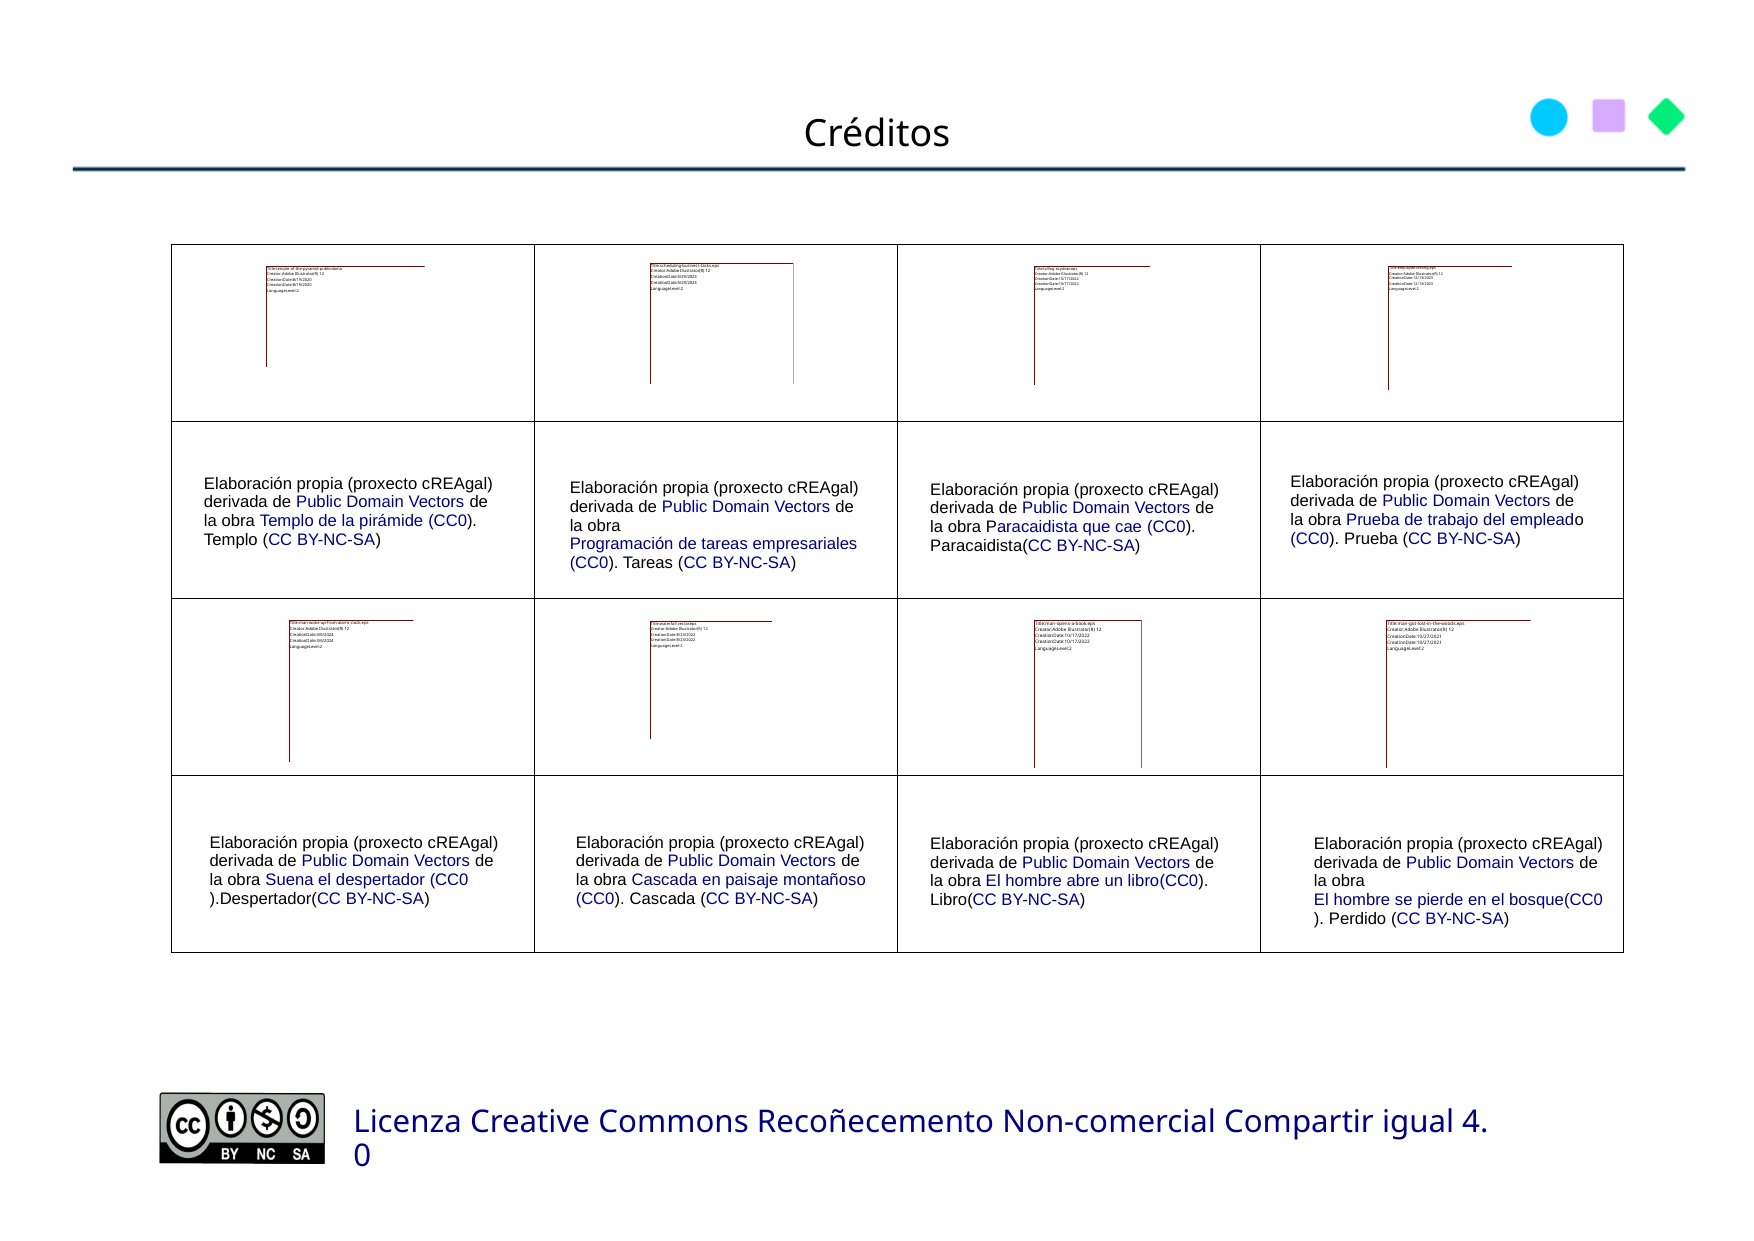

Créditos
| | | | |
| --- | --- | --- | --- |
| | | | |
| | | | |
| | | | |
Elaboración propia (proxecto cREAgal) derivada de Public Domain Vectors de la obra Prueba de trabajo del empleado(CC0). Prueba (CC BY-NC-SA)
Elaboración propia (proxecto cREAgal) derivada de Public Domain Vectors de la obra Templo de la pirámide (CC0). Templo (CC BY-NC-SA)
Elaboración propia (proxecto cREAgal) derivada de Public Domain Vectors de la obra Programación de tareas empresariales (CC0). Tareas (CC BY-NC-SA)
Elaboración propia (proxecto cREAgal) derivada de Public Domain Vectors de la obra Paracaidista que cae (CC0). Paracaidista(CC BY-NC-SA)
Elaboración propia (proxecto cREAgal) derivada de Public Domain Vectors de la obra Suena el despertador (CC0).Despertador(CC BY-NC-SA)
Elaboración propia (proxecto cREAgal) derivada de Public Domain Vectors de la obra Cascada en paisaje montañoso (CC0). Cascada (CC BY-NC-SA)
Elaboración propia (proxecto cREAgal) derivada de Public Domain Vectors de la obra El hombre abre un libro(CC0). Libro(CC BY-NC-SA)
Elaboración propia (proxecto cREAgal) derivada de Public Domain Vectors de la obra El hombre se pierde en el bosque(CC0). Perdido (CC BY-NC-SA)
Licenza Creative Commons Recoñecemento Non-comercial Compartir igual 4.0